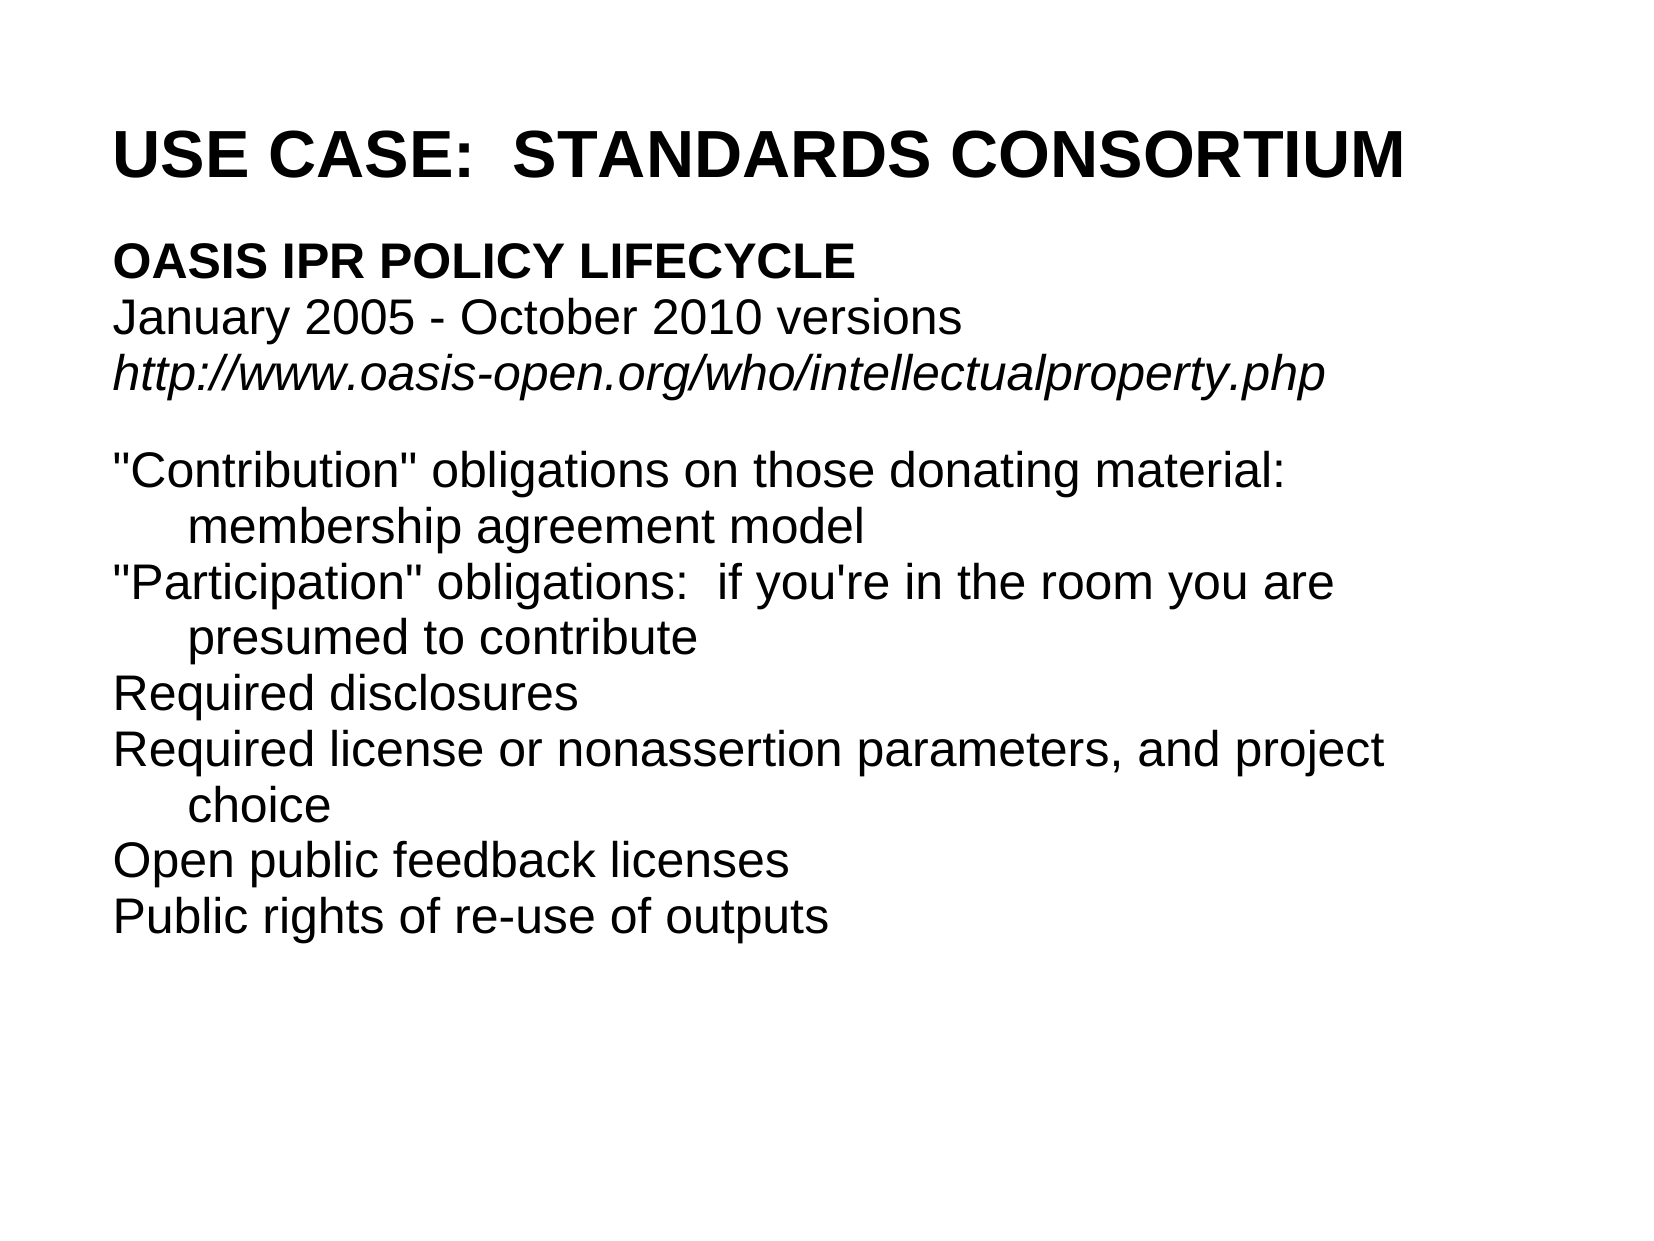

USE CASE: STANDARDS CONSORTIUM
OASIS IPR POLICY LIFECYCLE
January 2005 - October 2010 versions
http://www.oasis-open.org/who/intellectualproperty.php
"Contribution" obligations on those donating material: membership agreement model
"Participation" obligations: if you're in the room you are presumed to contribute
Required disclosures
Required license or nonassertion parameters, and project choice
Open public feedback licenses
Public rights of re-use of outputs